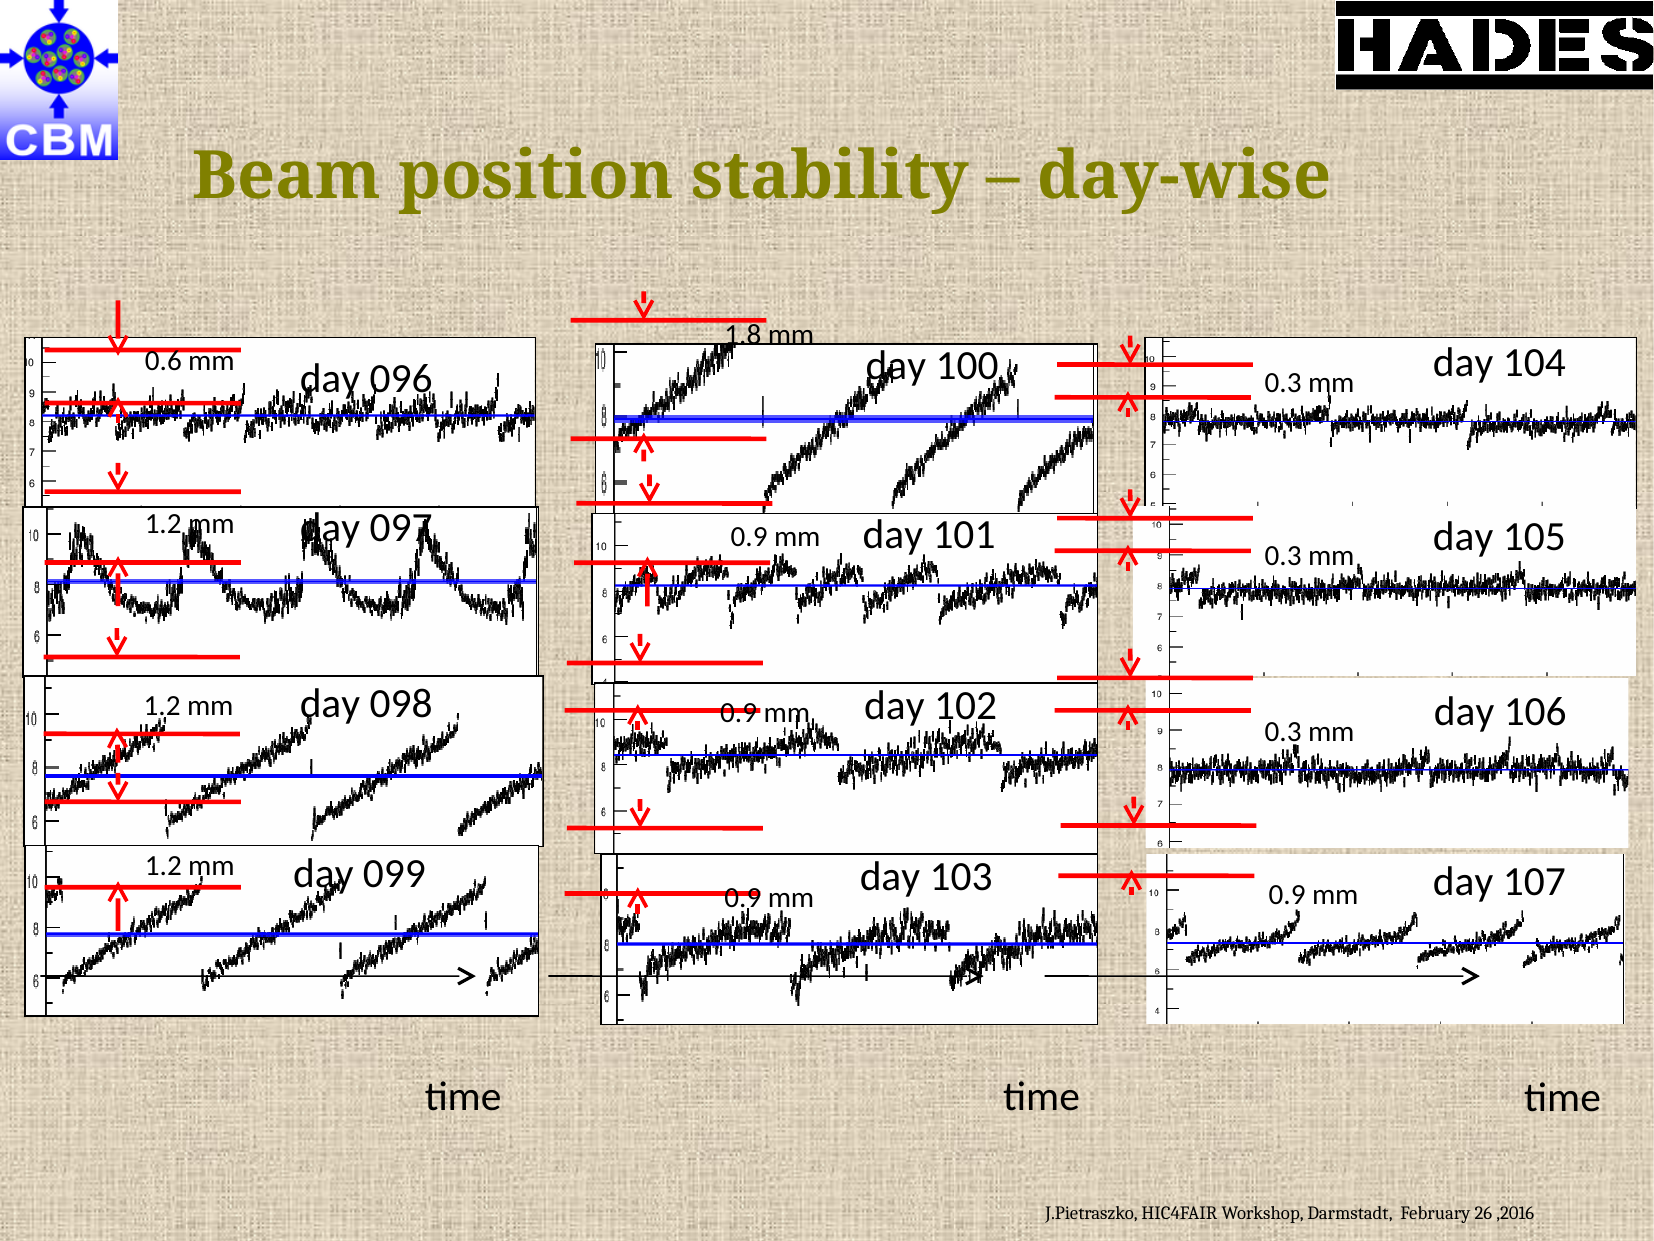

Beam position stability – day-wise
1.8 mm
day 104
day 100
0.6 mm
day 096
0.3 mm
day 097
1.2 mm
day 101
day 105
0.9 mm
0.3 mm
day 098
day 102
day 106
1.2 mm
0.9 mm
0.3 mm
day 099
1.2 mm
day 103
day 107
0.9 mm
0.9 mm
time
time
time